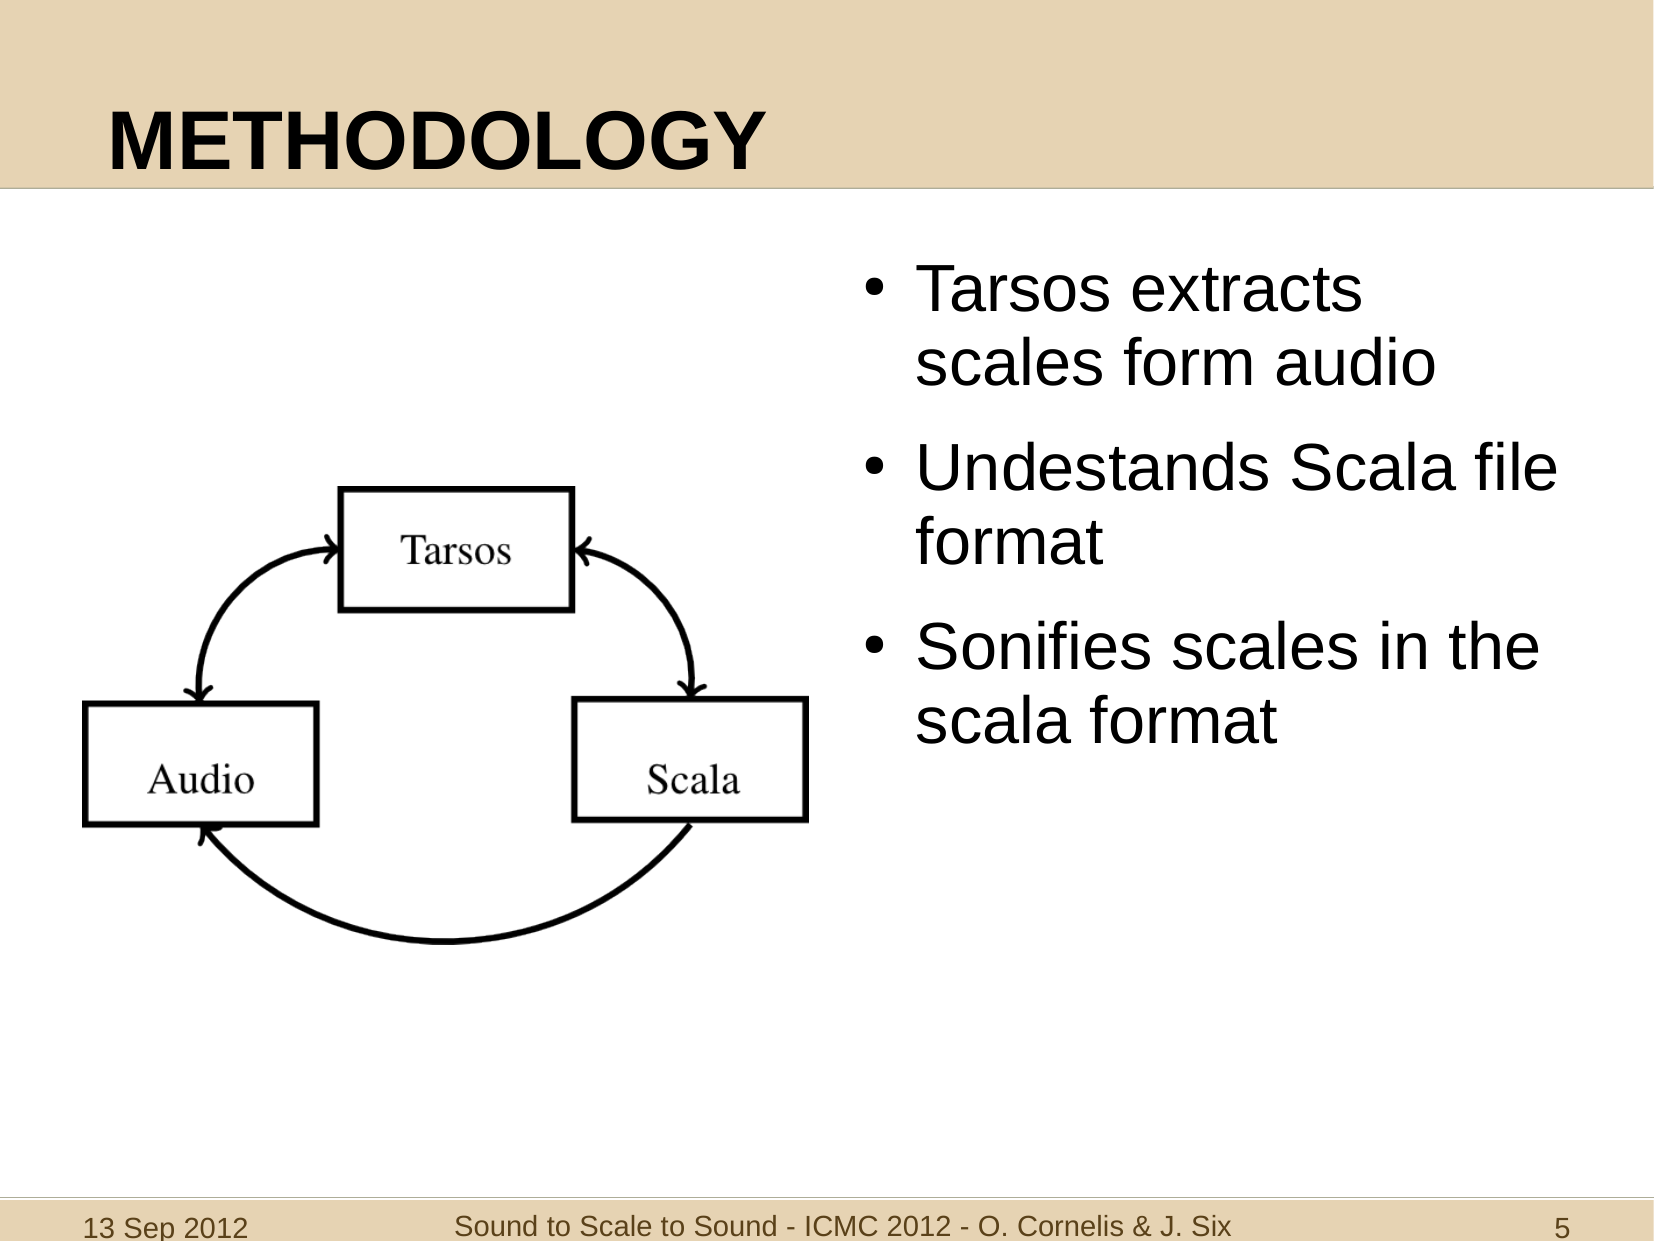

# METHODOLOGY
Tarsos extracts scales form audio
Undestands Scala file format
Sonifies scales in the scala format
Sound to Scale to Sound - ICMC 2012 - O. Cornelis & J. Six
13 Sep 2012
5